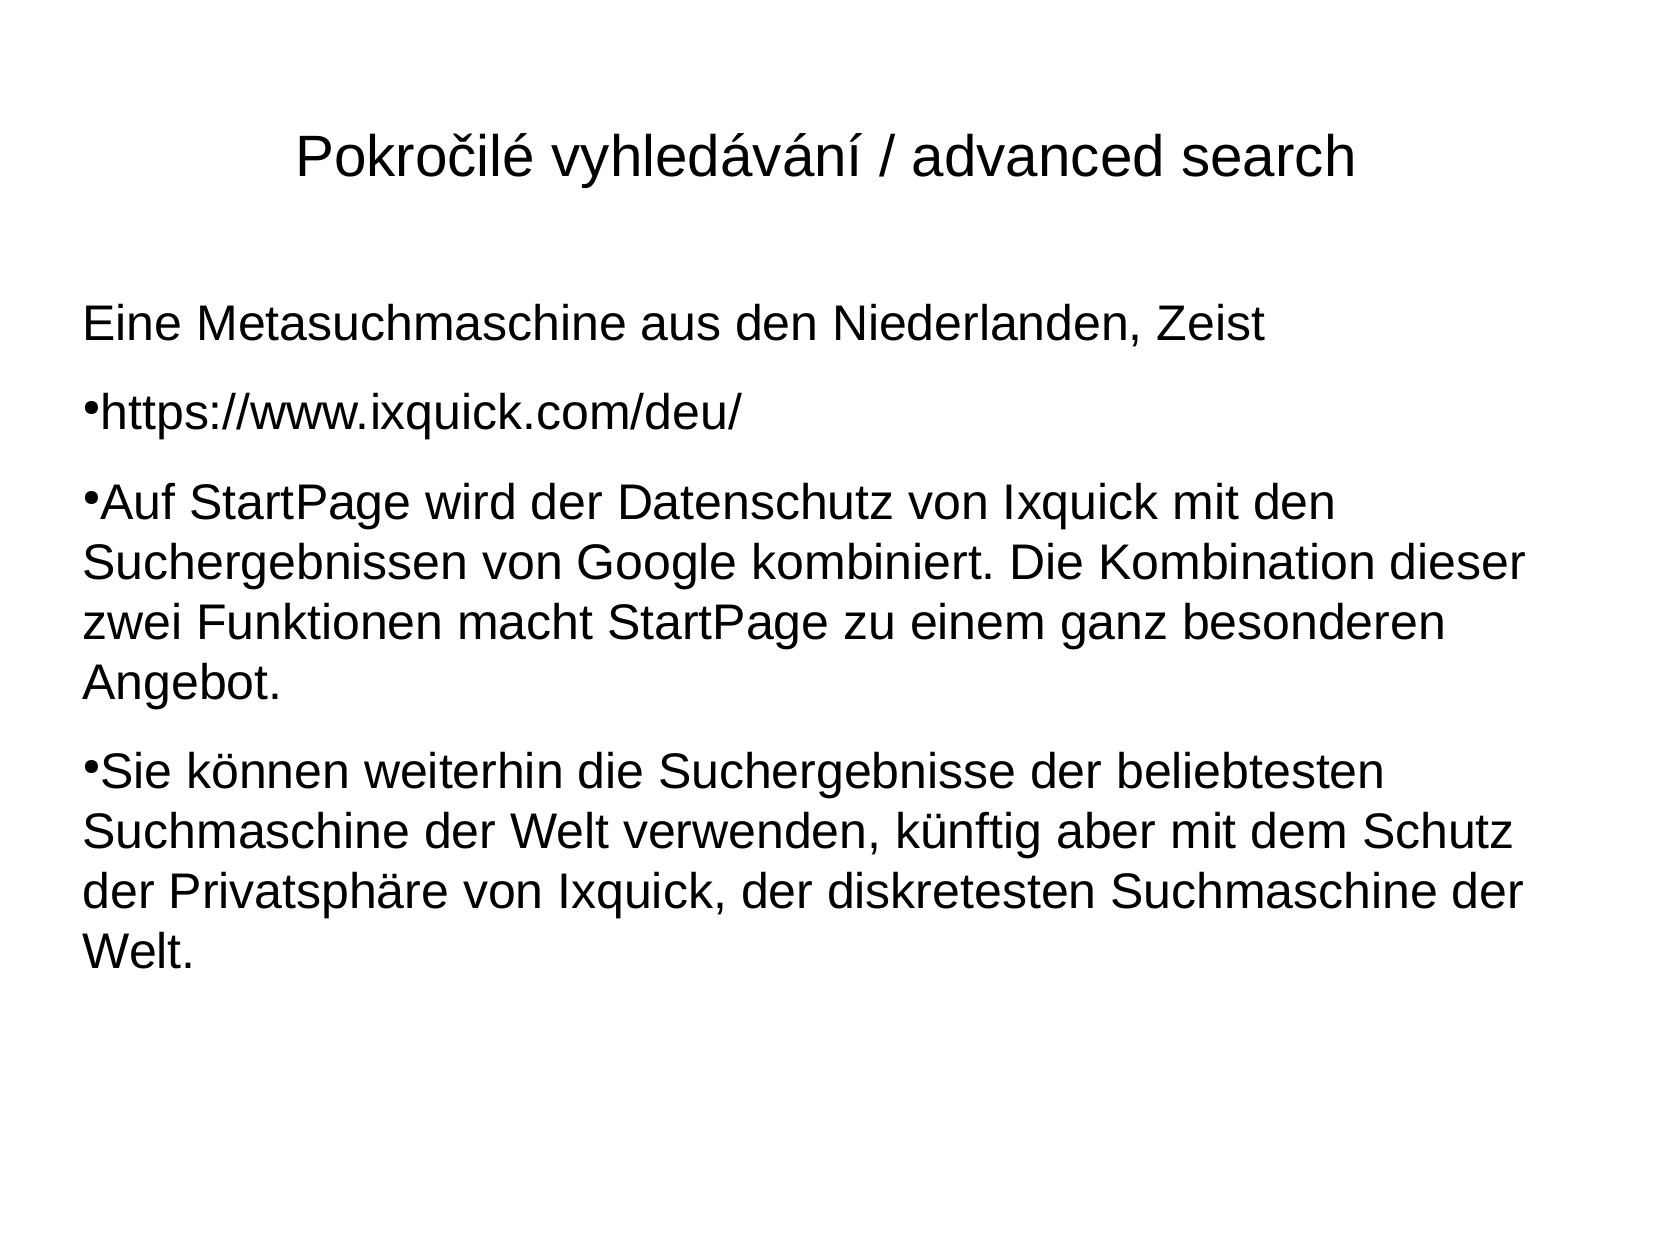

# Pokročilé vyhledávání / advanced search
Eine Metasuchmaschine aus den Niederlanden, Zeist
https://www.ixquick.com/deu/
Auf StartPage wird der Datenschutz von Ixquick mit den Suchergebnissen von Google kombiniert. Die Kombination dieser zwei Funktionen macht StartPage zu einem ganz besonderen Angebot.
Sie können weiterhin die Suchergebnisse der beliebtesten Suchmaschine der Welt verwenden, künftig aber mit dem Schutz der Privatsphäre von Ixquick, der diskretesten Suchmaschine der Welt.